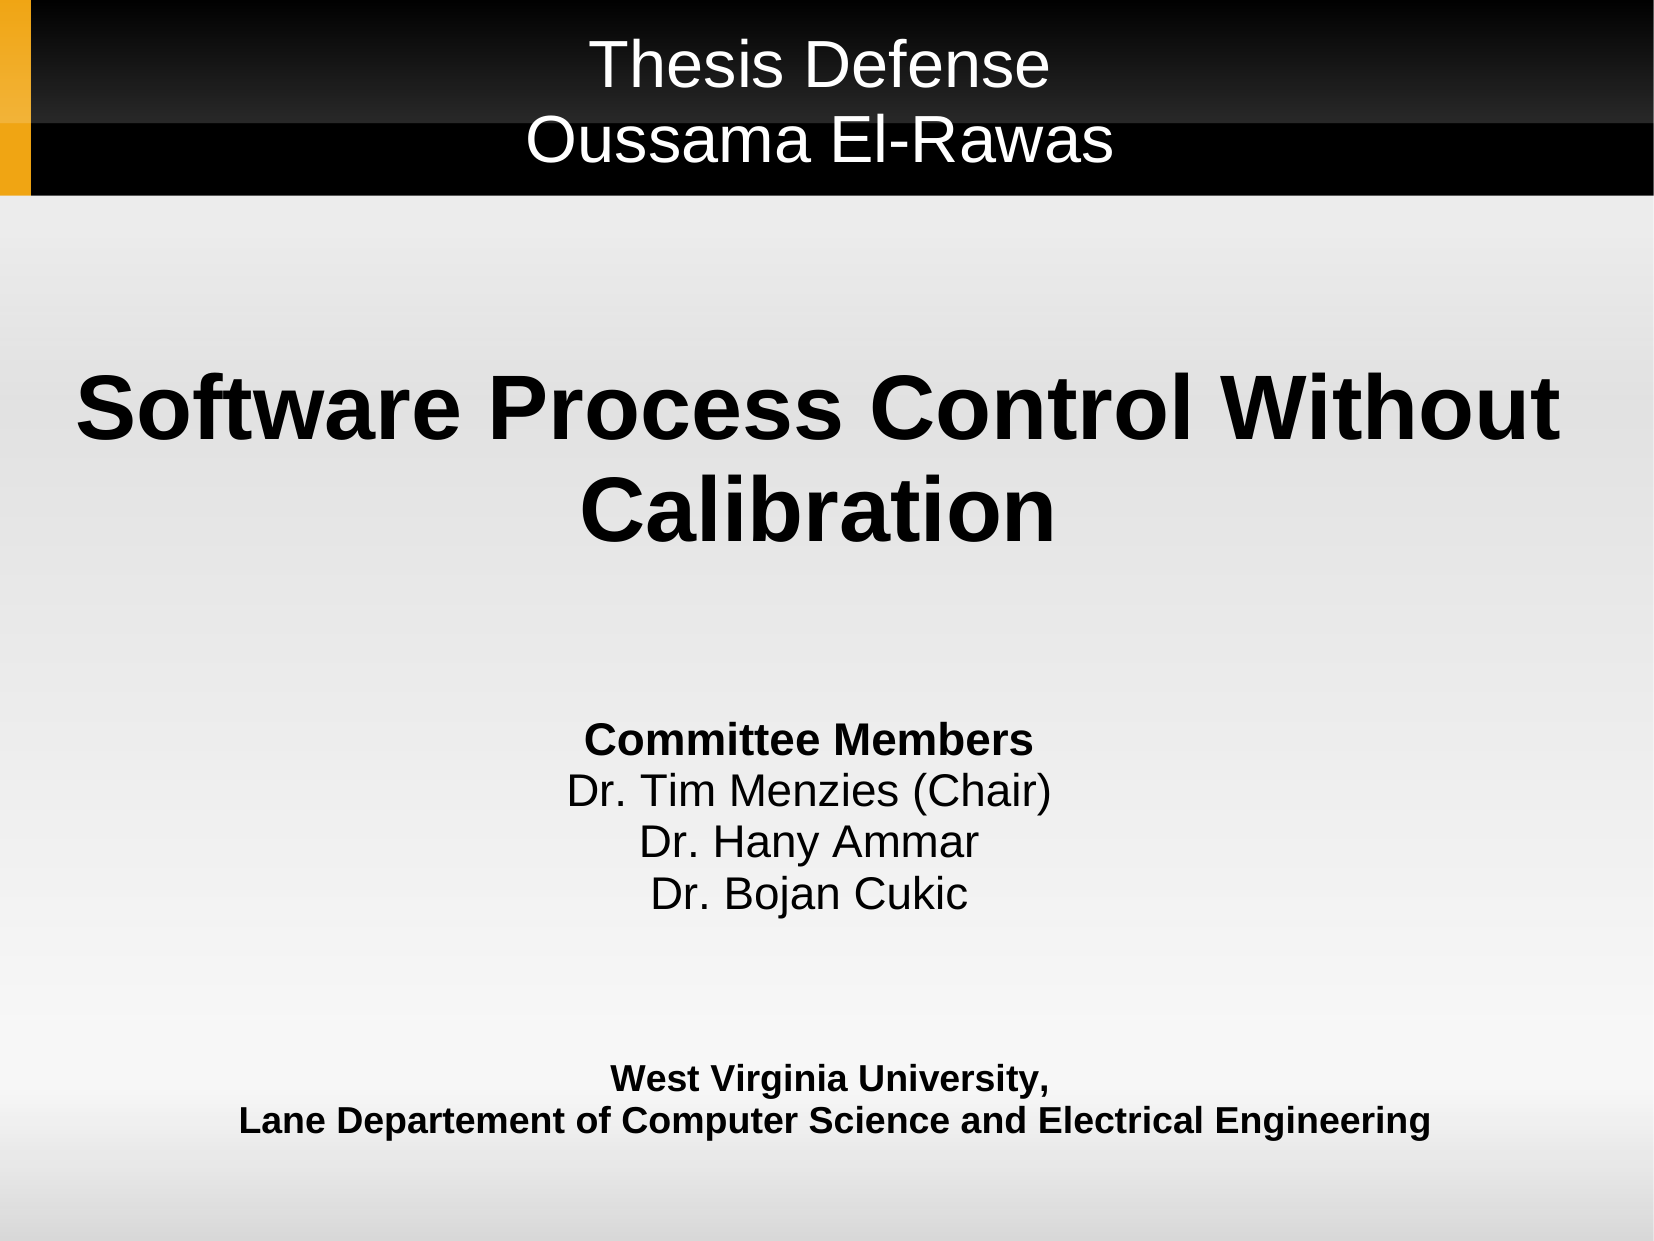

Thesis Defense
Oussama El-Rawas
# Software Process Control Without Calibration
Committee Members
Dr. Tim Menzies (Chair)
Dr. Hany Ammar
Dr. Bojan Cukic
West Virginia University,
Lane Departement of Computer Science and Electrical Engineering